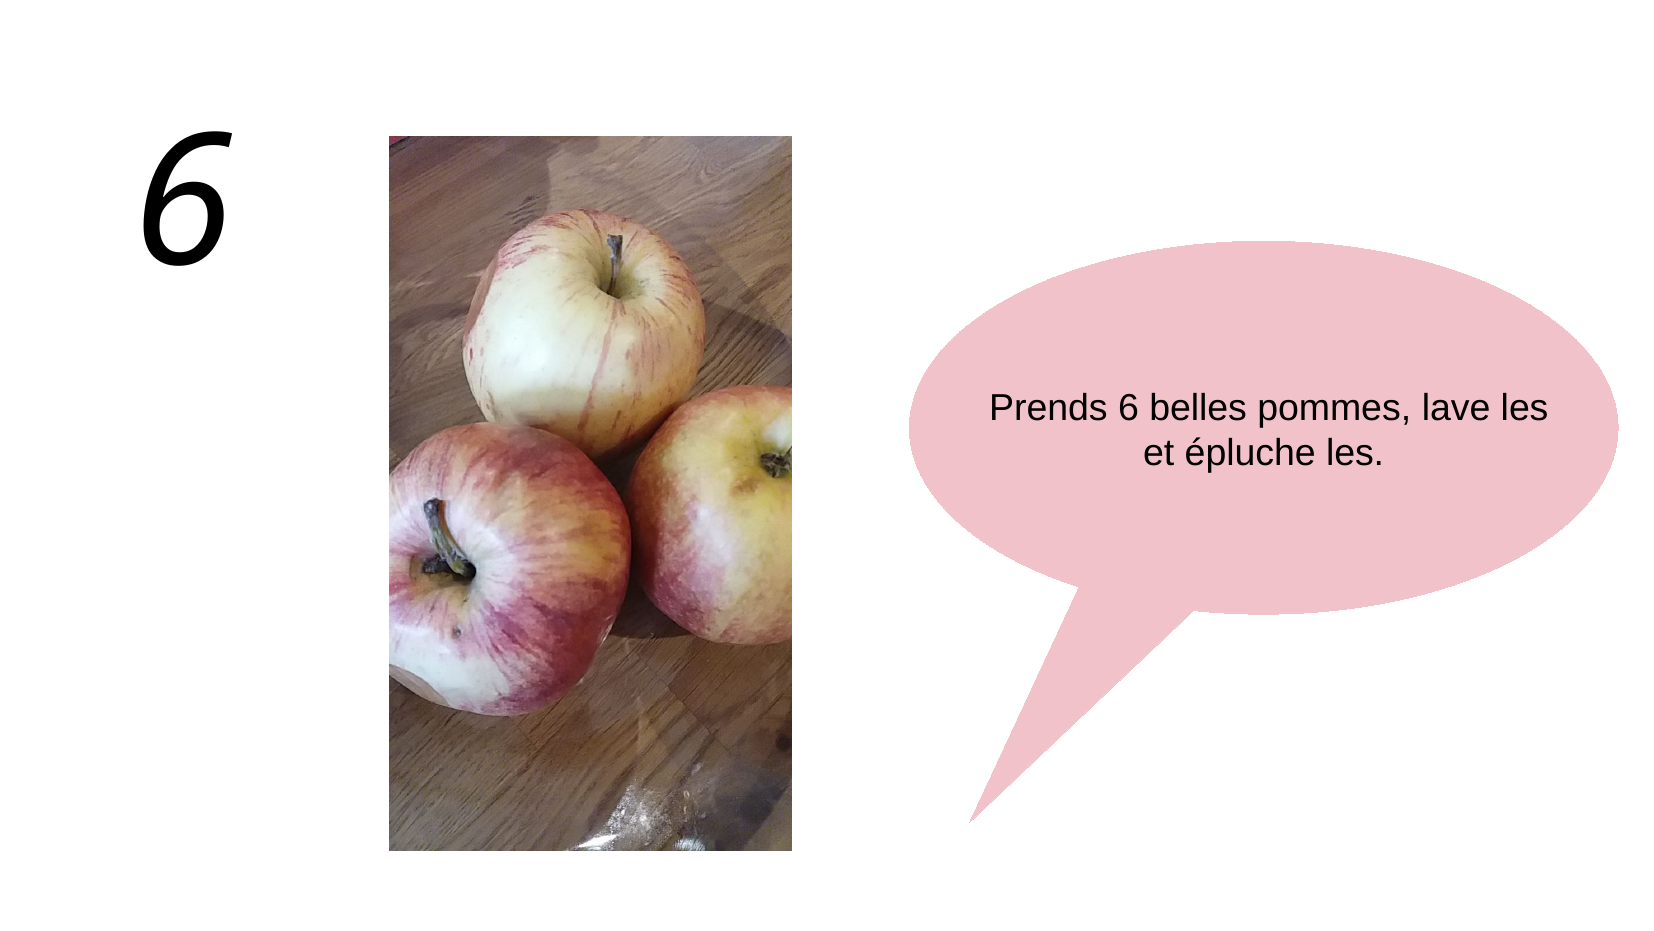

6
 Prends 6 belles pommes, lave les
et épluche les.